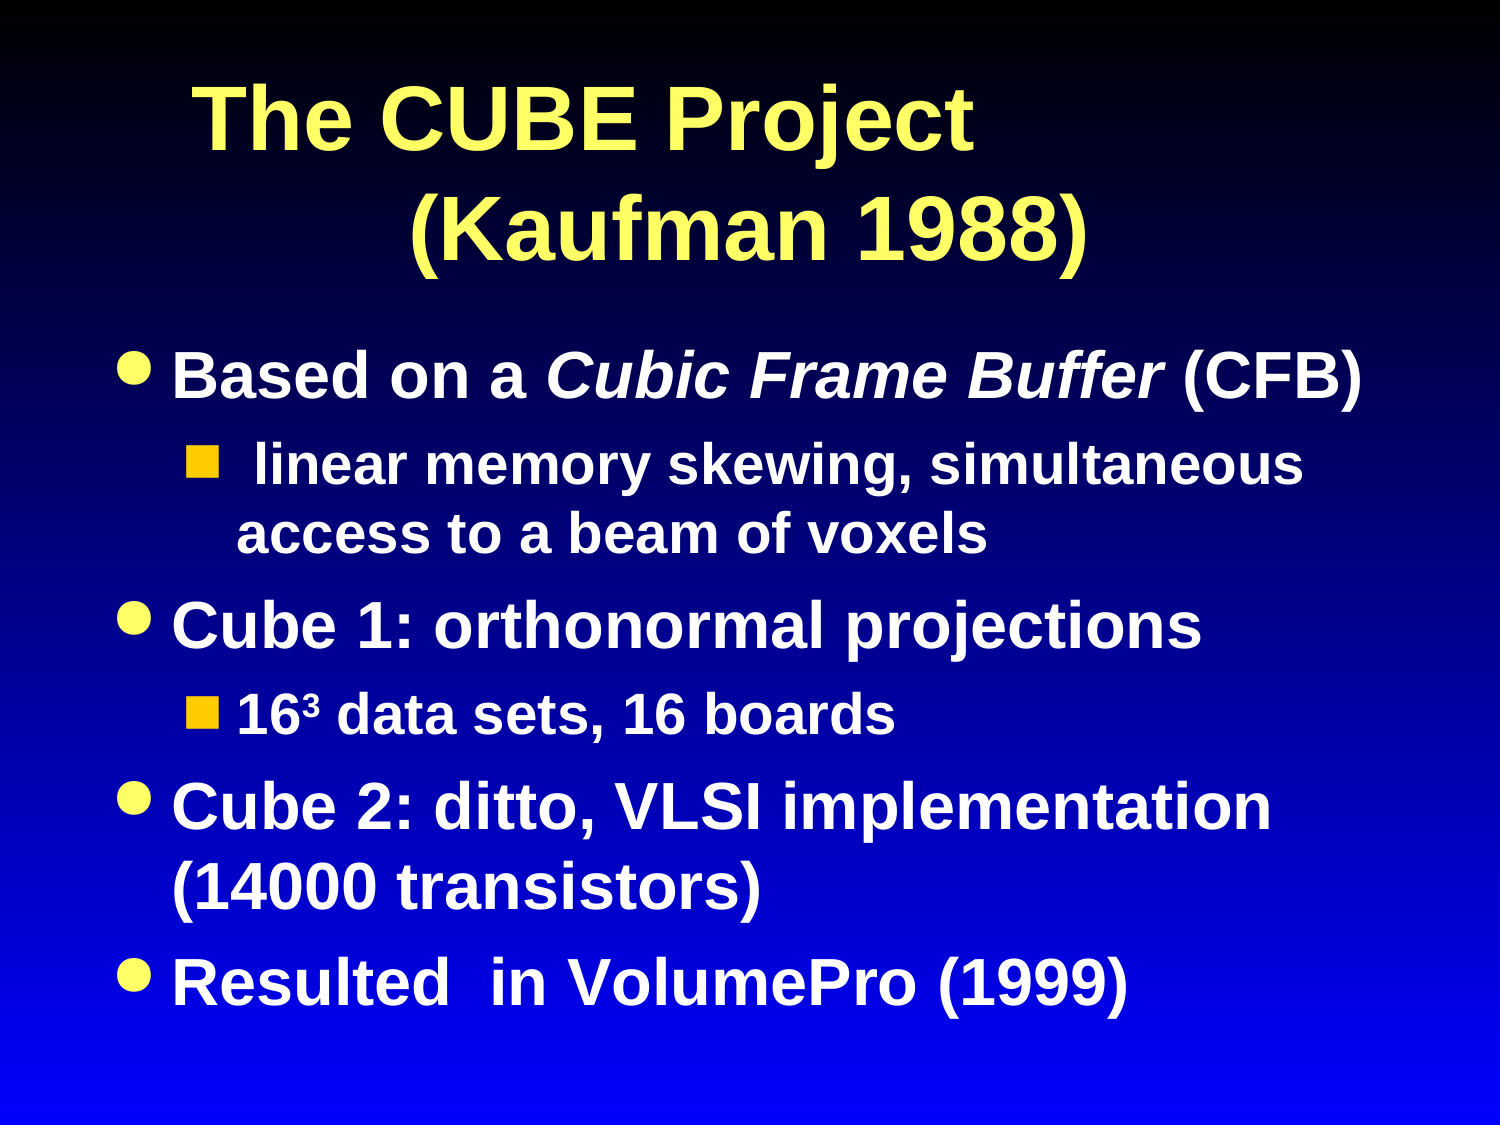

# The CUBE Project (Kaufman 1988)
Based on a Cubic Frame Buffer (CFB)
 linear memory skewing, simultaneous access to a beam of voxels
Cube 1: orthonormal projections
163 data sets, 16 boards
Cube 2: ditto, VLSI implementation (14000 transistors)
Resulted in VolumePro (1999)